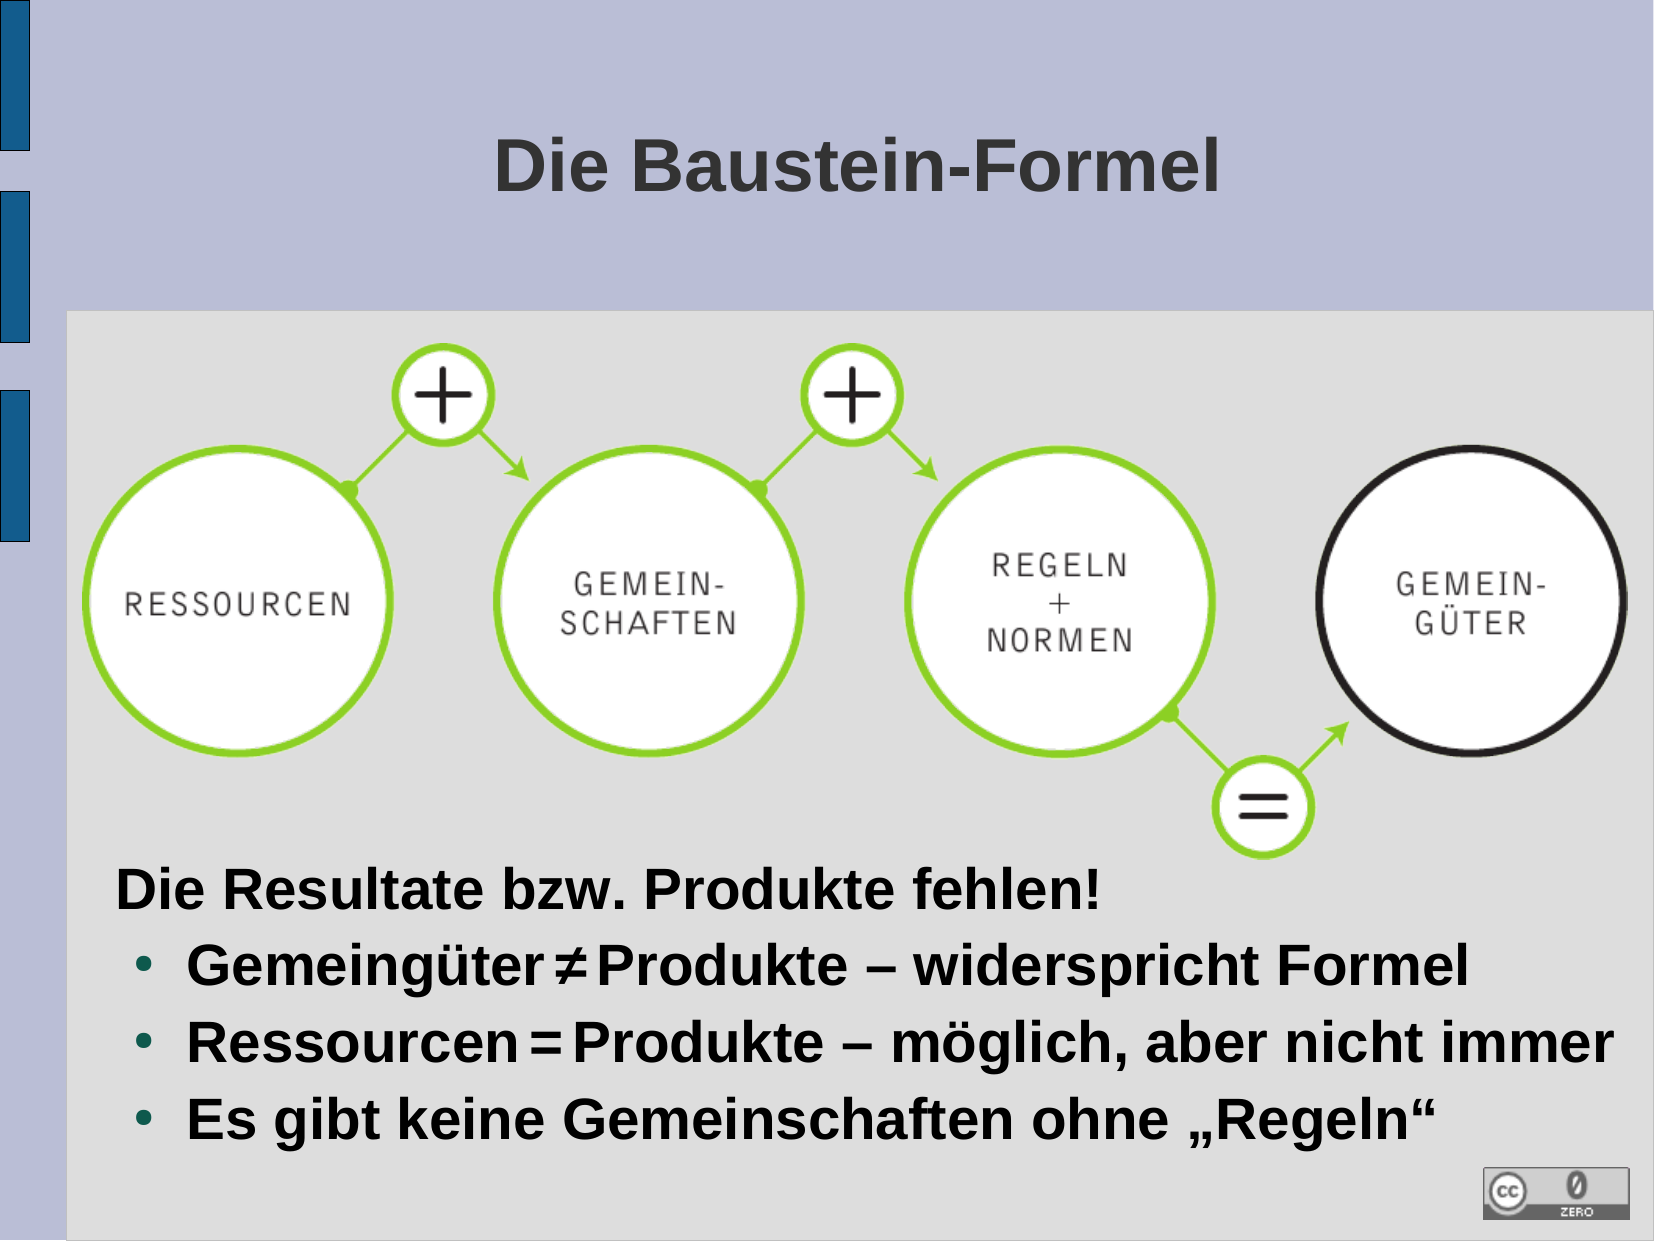

# Die Baustein-Formel
Die Resultate bzw. Produkte fehlen!
Gemeingüter ≠ Produkte – widerspricht Formel
Ressourcen = Produkte – möglich, aber nicht immer
Es gibt keine Gemeinschaften ohne „Regeln“